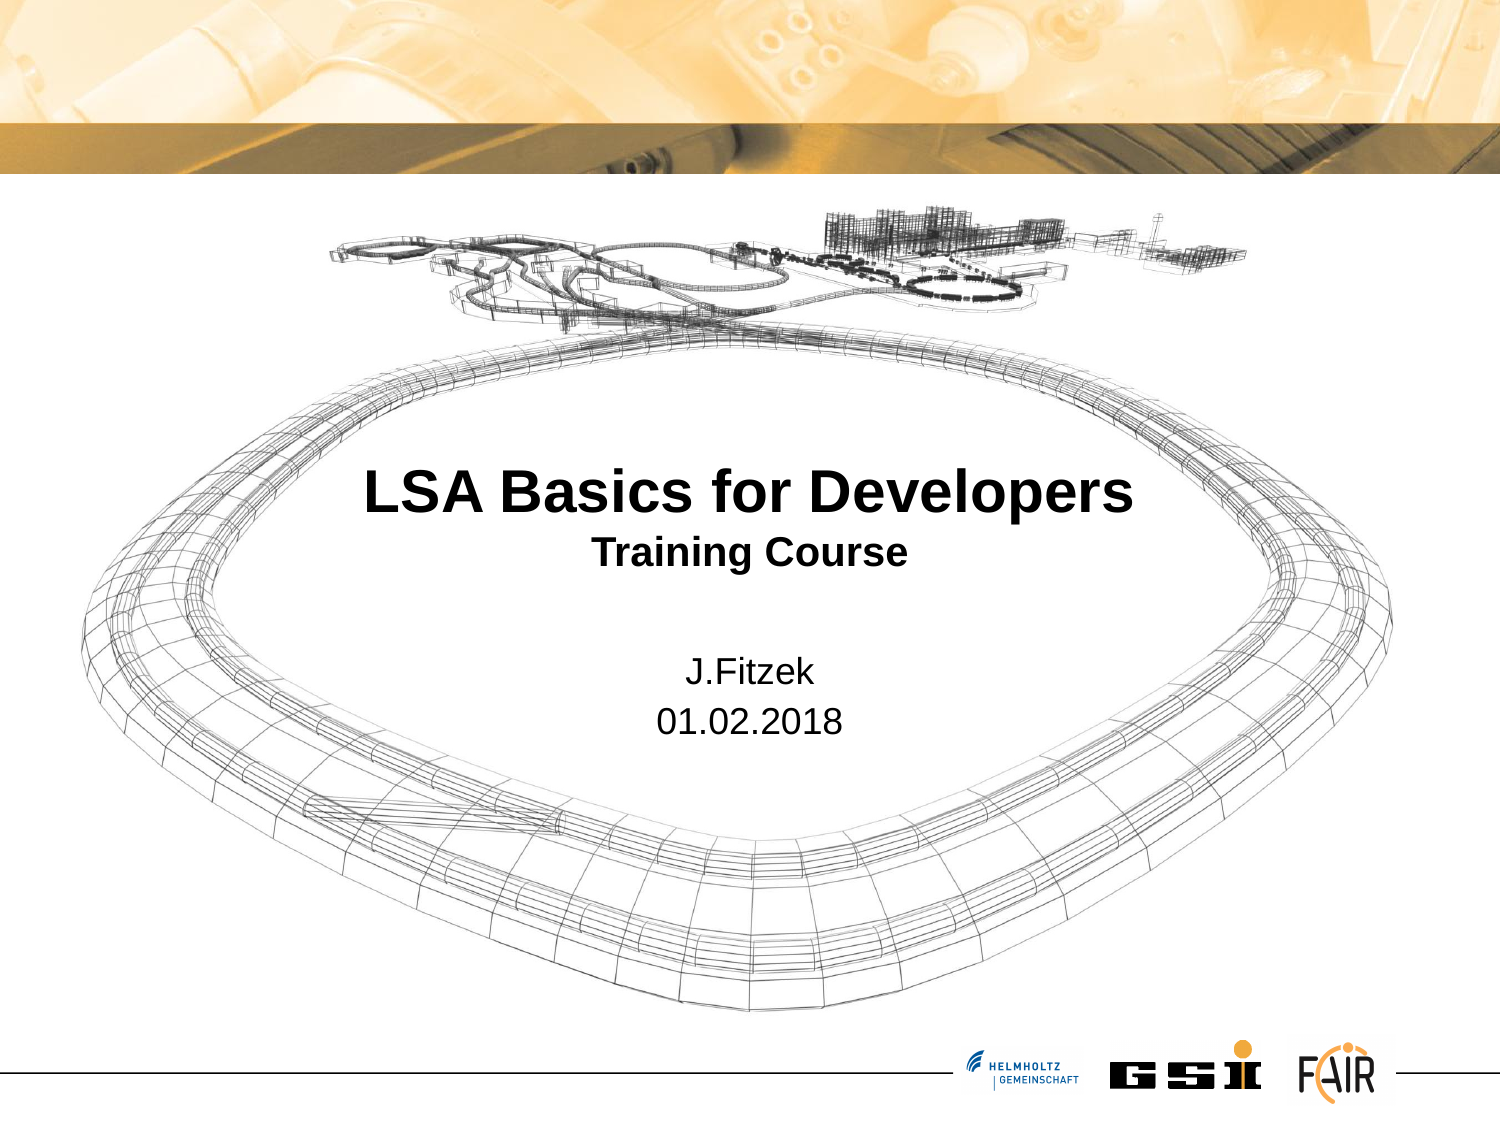

# LSA Basics for Developers Training Course
J.Fitzek
01.02.2018